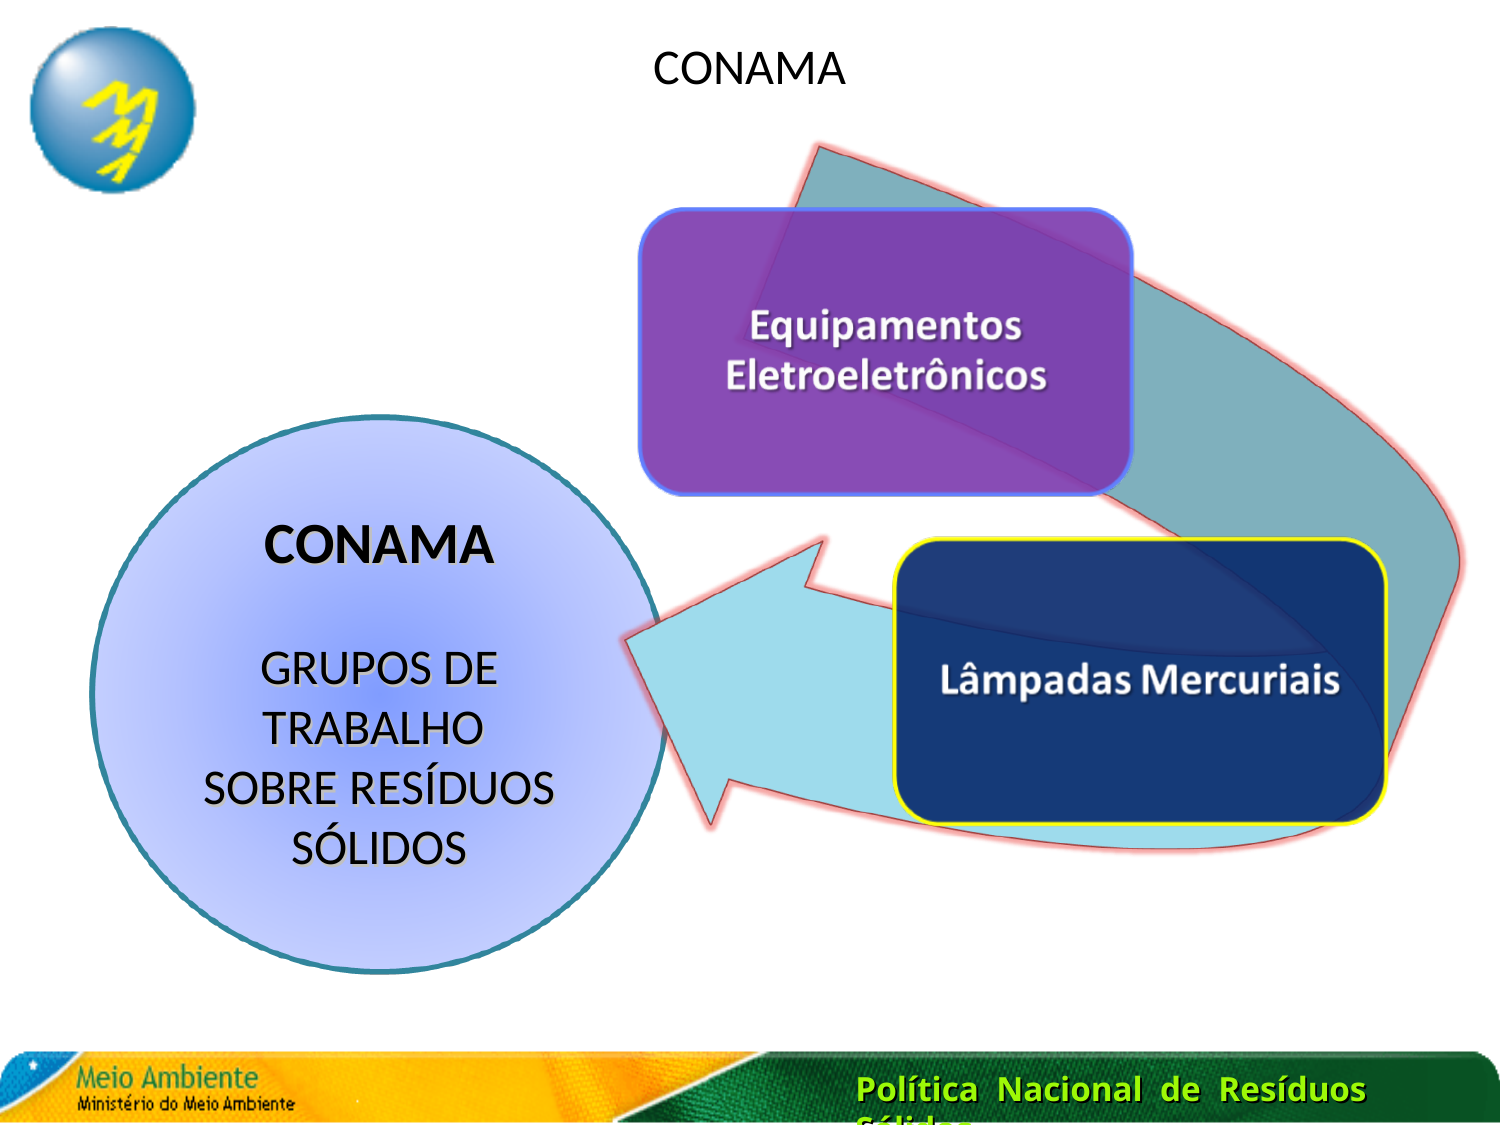

CONAMA
CONAMA
GRUPOS DE TRABALHO SOBRE RESÍDUOS SÓLIDOS